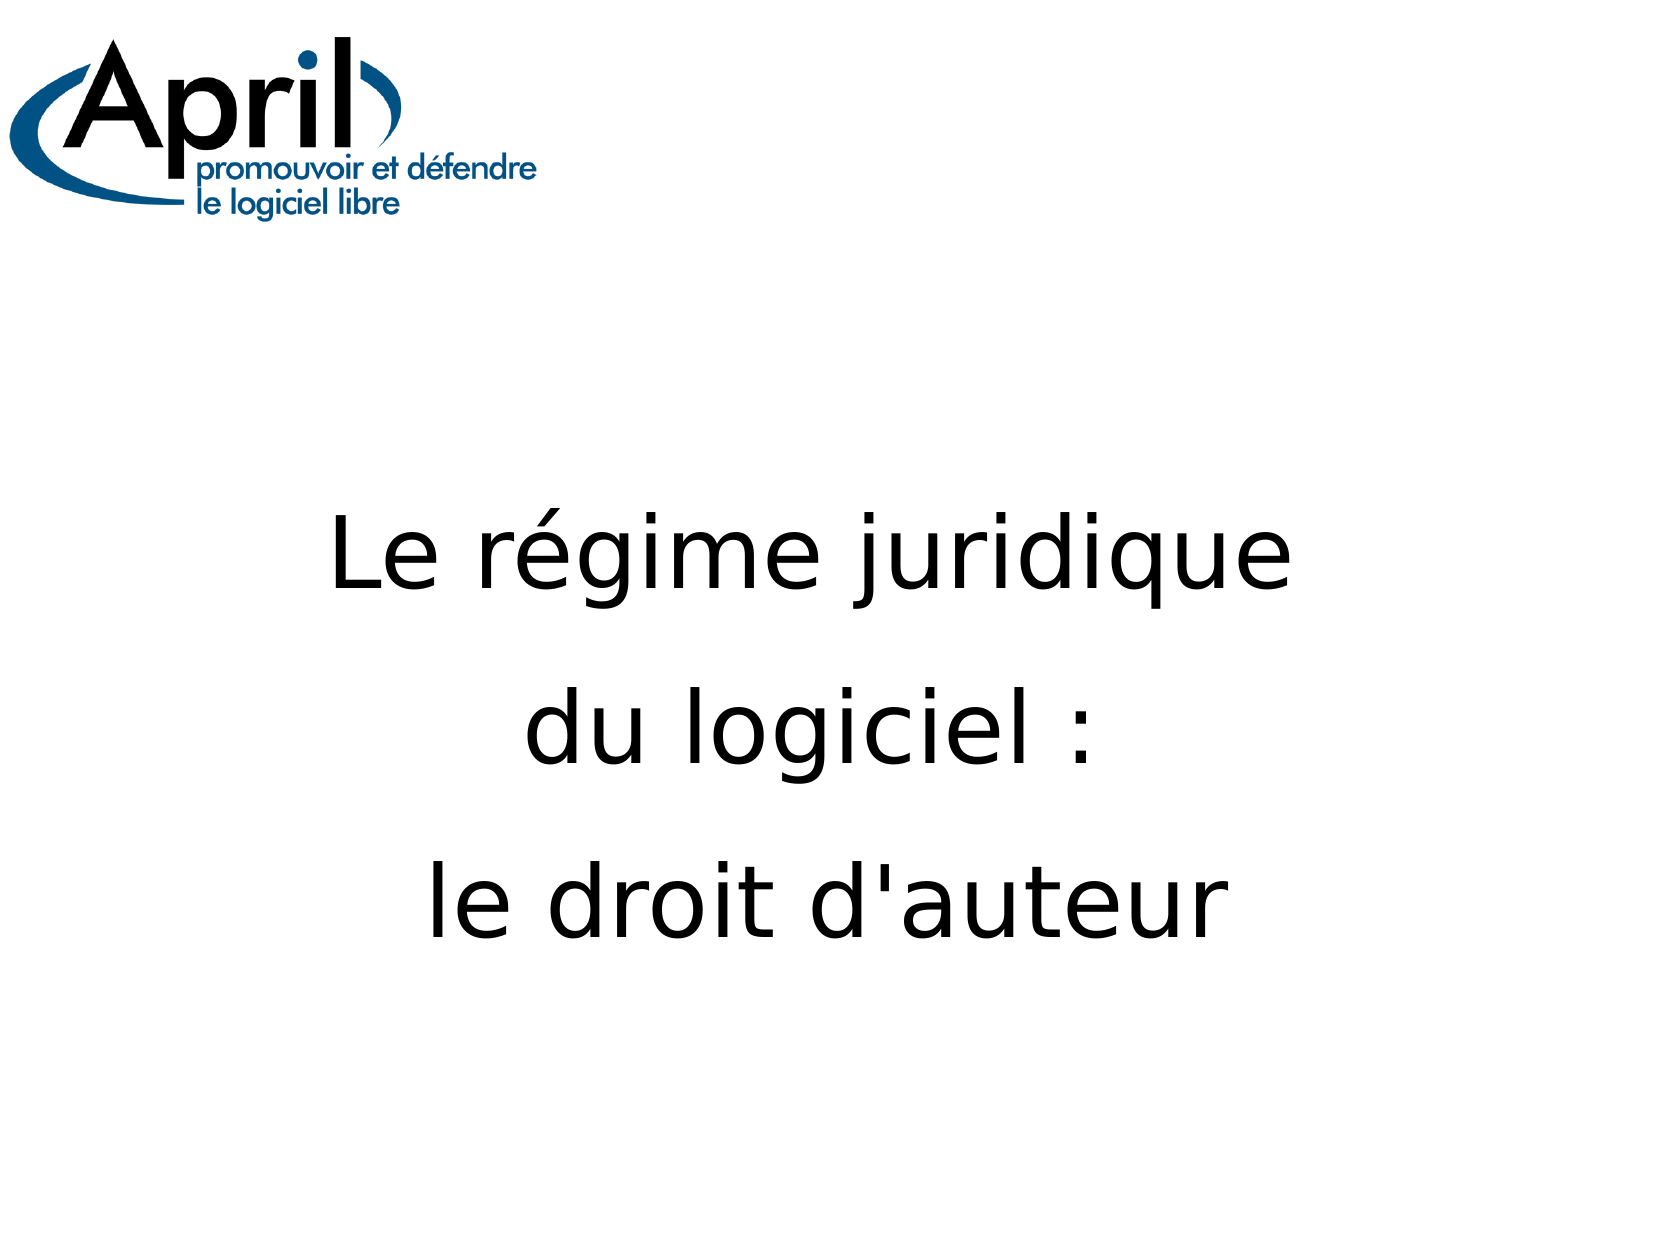

#
Le régime juridique
du logiciel :
le droit d'auteur